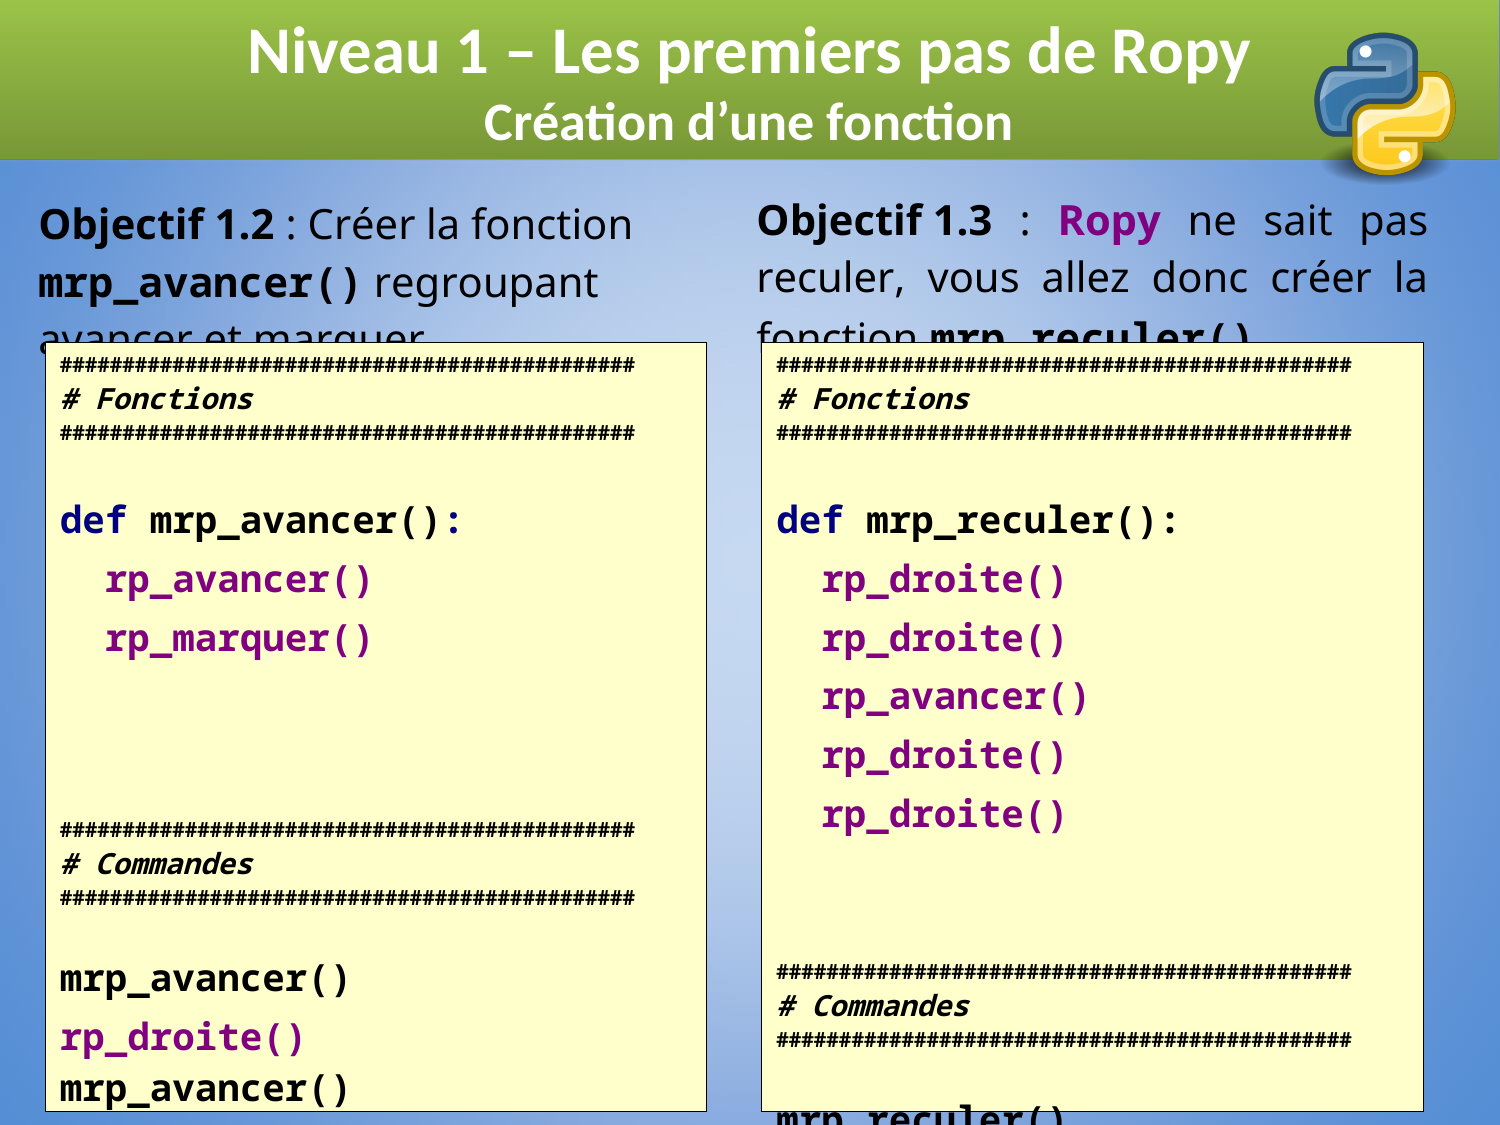

Niveau 1 – Les premiers pas de Ropy
Création d’une fonction
Objectif 1.2 : Créer la fonction mrp_avancer() regroupant avancer et marquer.
Objectif 1.3 : Ropy ne sait pas reculer, vous allez donc créer la fonction mrp_reculer().
##############################################
# Fonctions
##############################################
def mrp_avancer():
 rp_avancer()
 rp_marquer()
##############################################
# Commandes
##############################################
mrp_avancer()
rp_droite()
mrp_avancer()
mrp_avancer()
mrp_avancer()
rp_gauche()
mrp_avancer()
##############################################
# Fonctions
##############################################
def mrp_reculer():
 rp_droite()
 rp_droite()
 rp_avancer()
 rp_droite()
 rp_droite()
##############################################
# Commandes
##############################################
mrp_reculer()